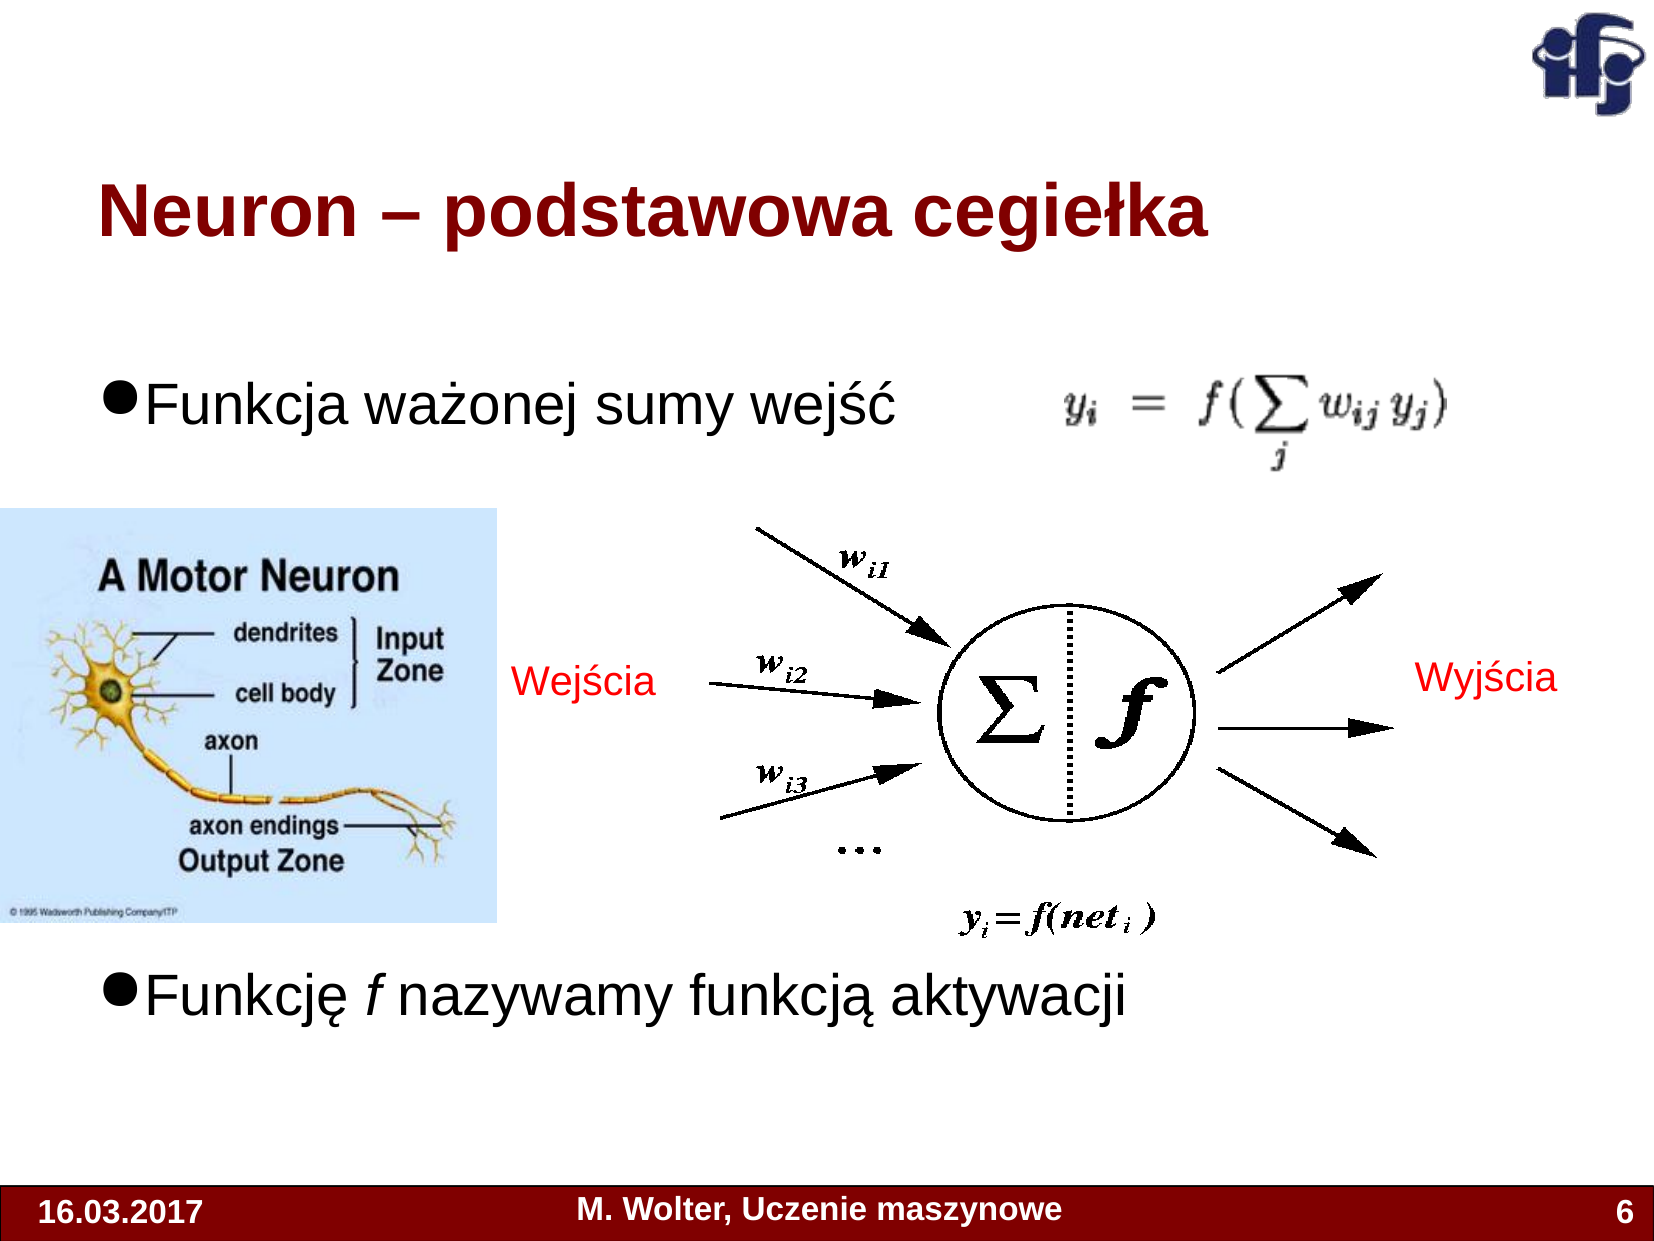

# Neuron – podstawowa cegiełka
Funkcja ważonej sumy wejść
Funkcję f nazywamy funkcją aktywacji
Wyjścia
Wejścia
22 kwietnia 2009
Marcin Wolter, Sieci Neuronowe